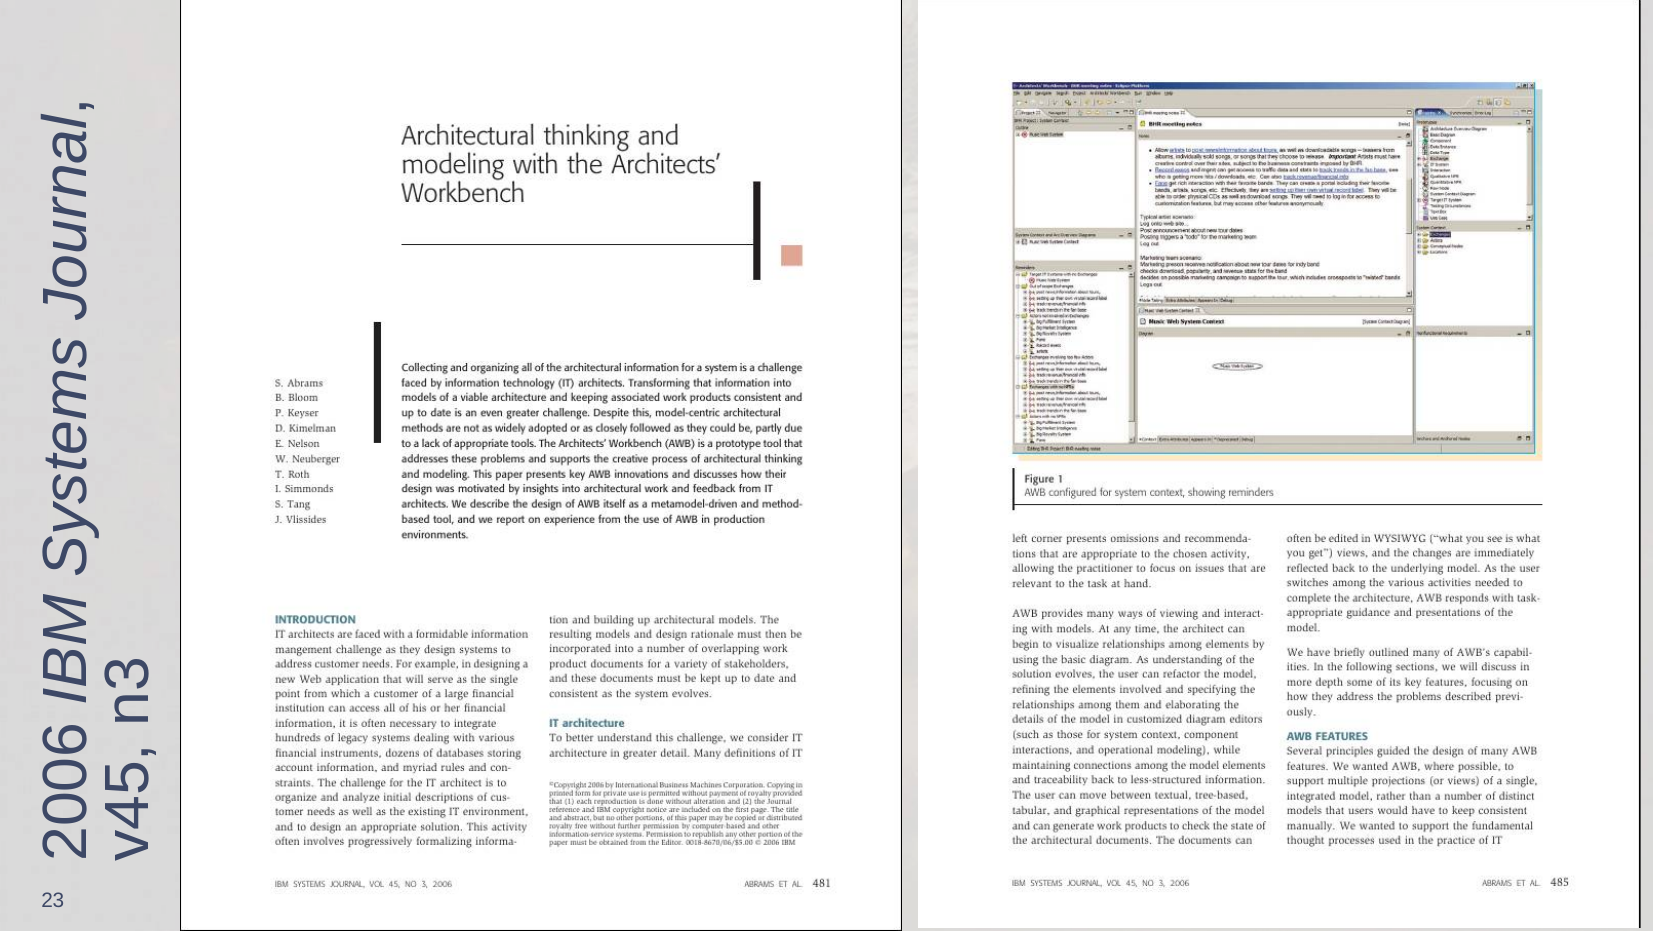

# 2006 IBM Systems Journal, v45, n3
Evolving Pattern Language towards an Affordance Language
May 2018
23